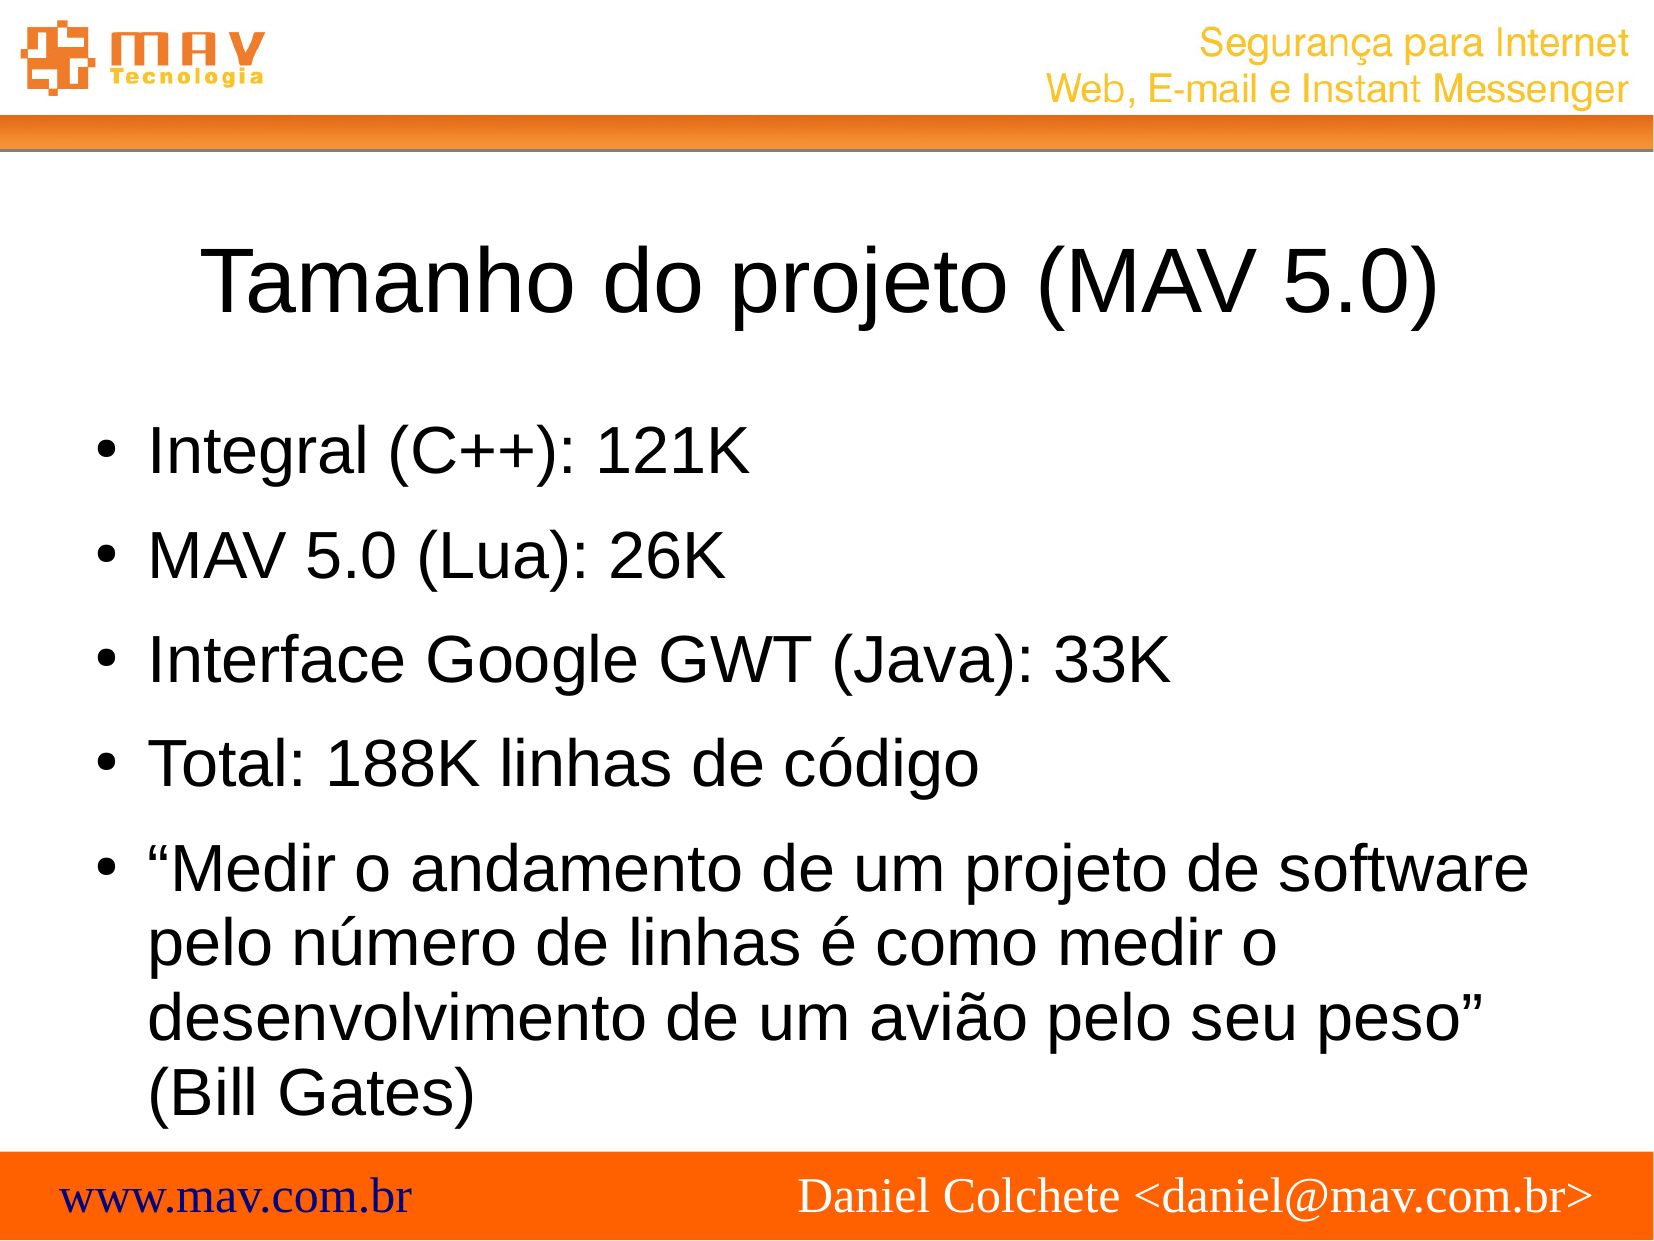

# Tamanho do projeto (MAV 5.0)
Integral (C++): 121K
MAV 5.0 (Lua): 26K
Interface Google GWT (Java): 33K
Total: 188K linhas de código
“Medir o andamento de um projeto de software pelo número de linhas é como medir o desenvolvimento de um avião pelo seu peso”
(Bill Gates)